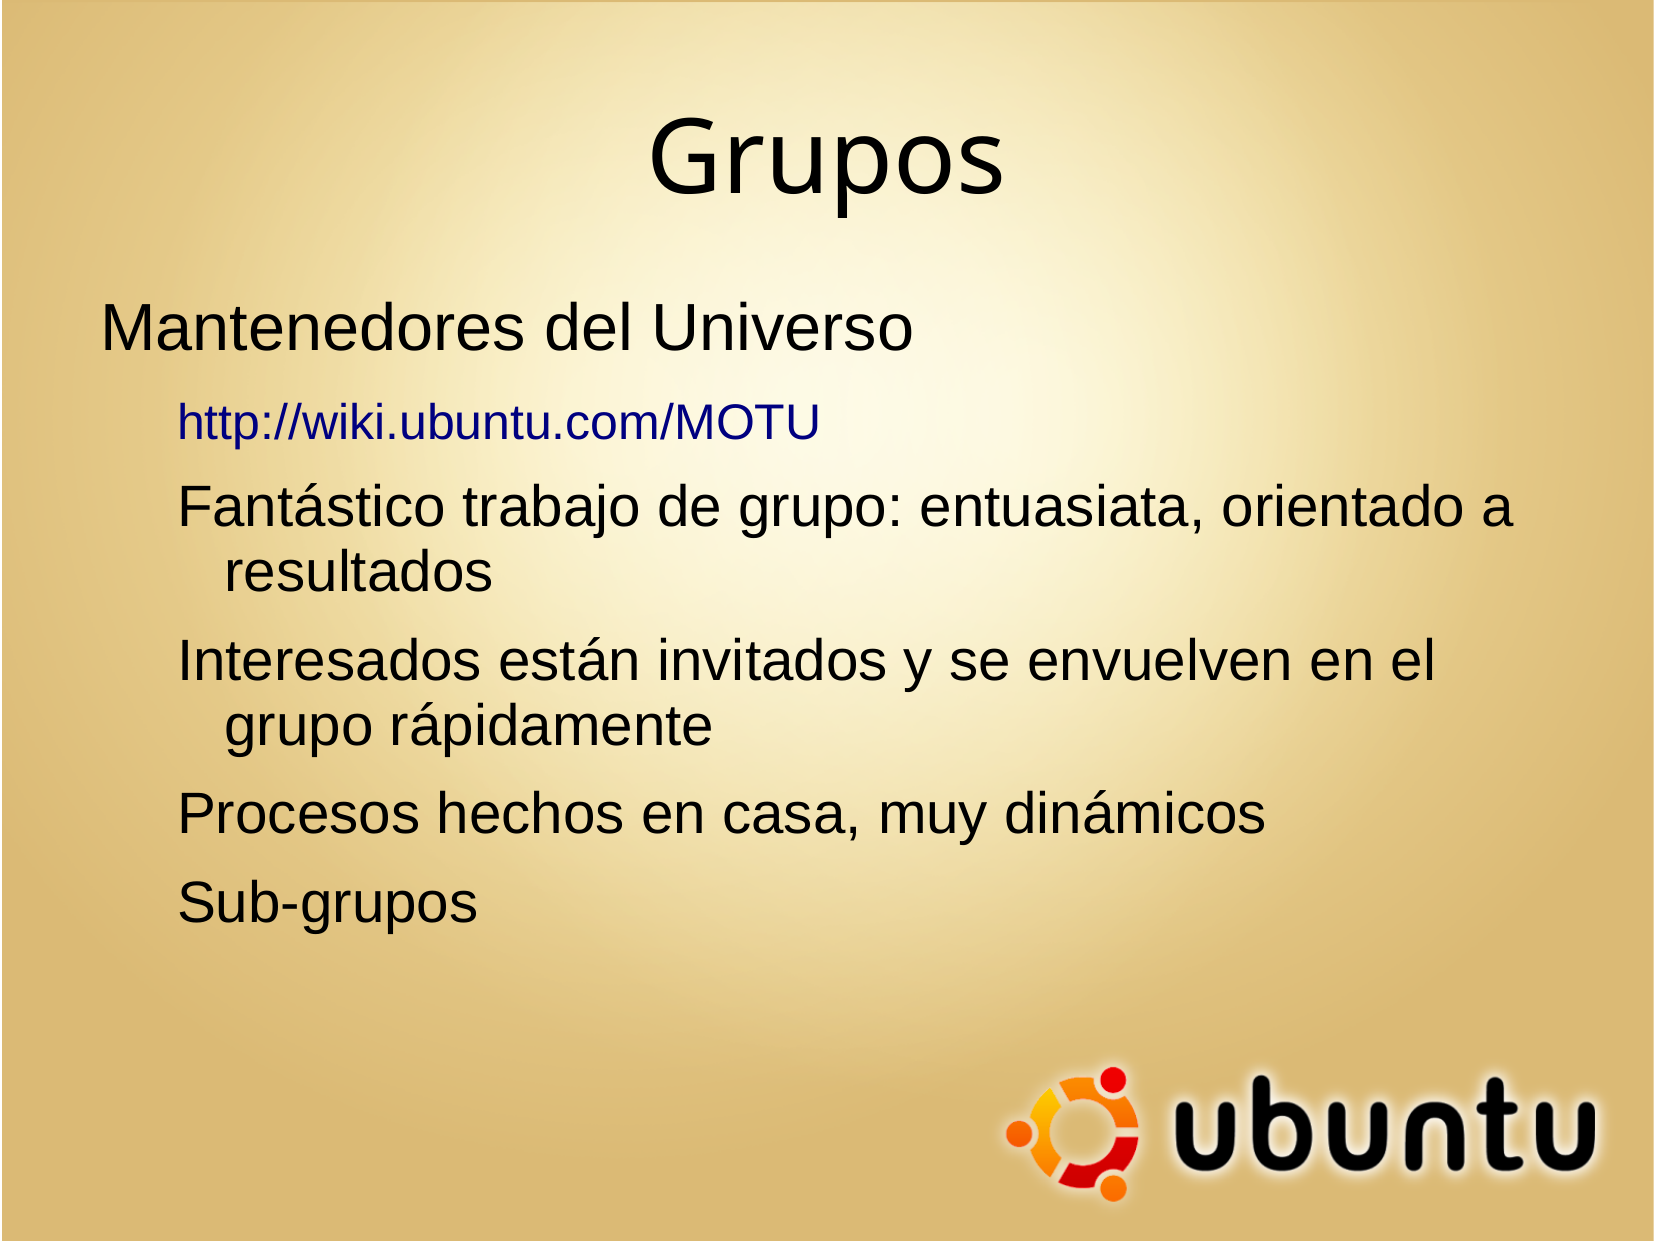

# Grupos
Mantenedores del Universo
http://wiki.ubuntu.com/MOTU
Fantástico trabajo de grupo: entuasiata, orientado a resultados
Interesados están invitados y se envuelven en el grupo rápidamente
Procesos hechos en casa, muy dinámicos
Sub-grupos